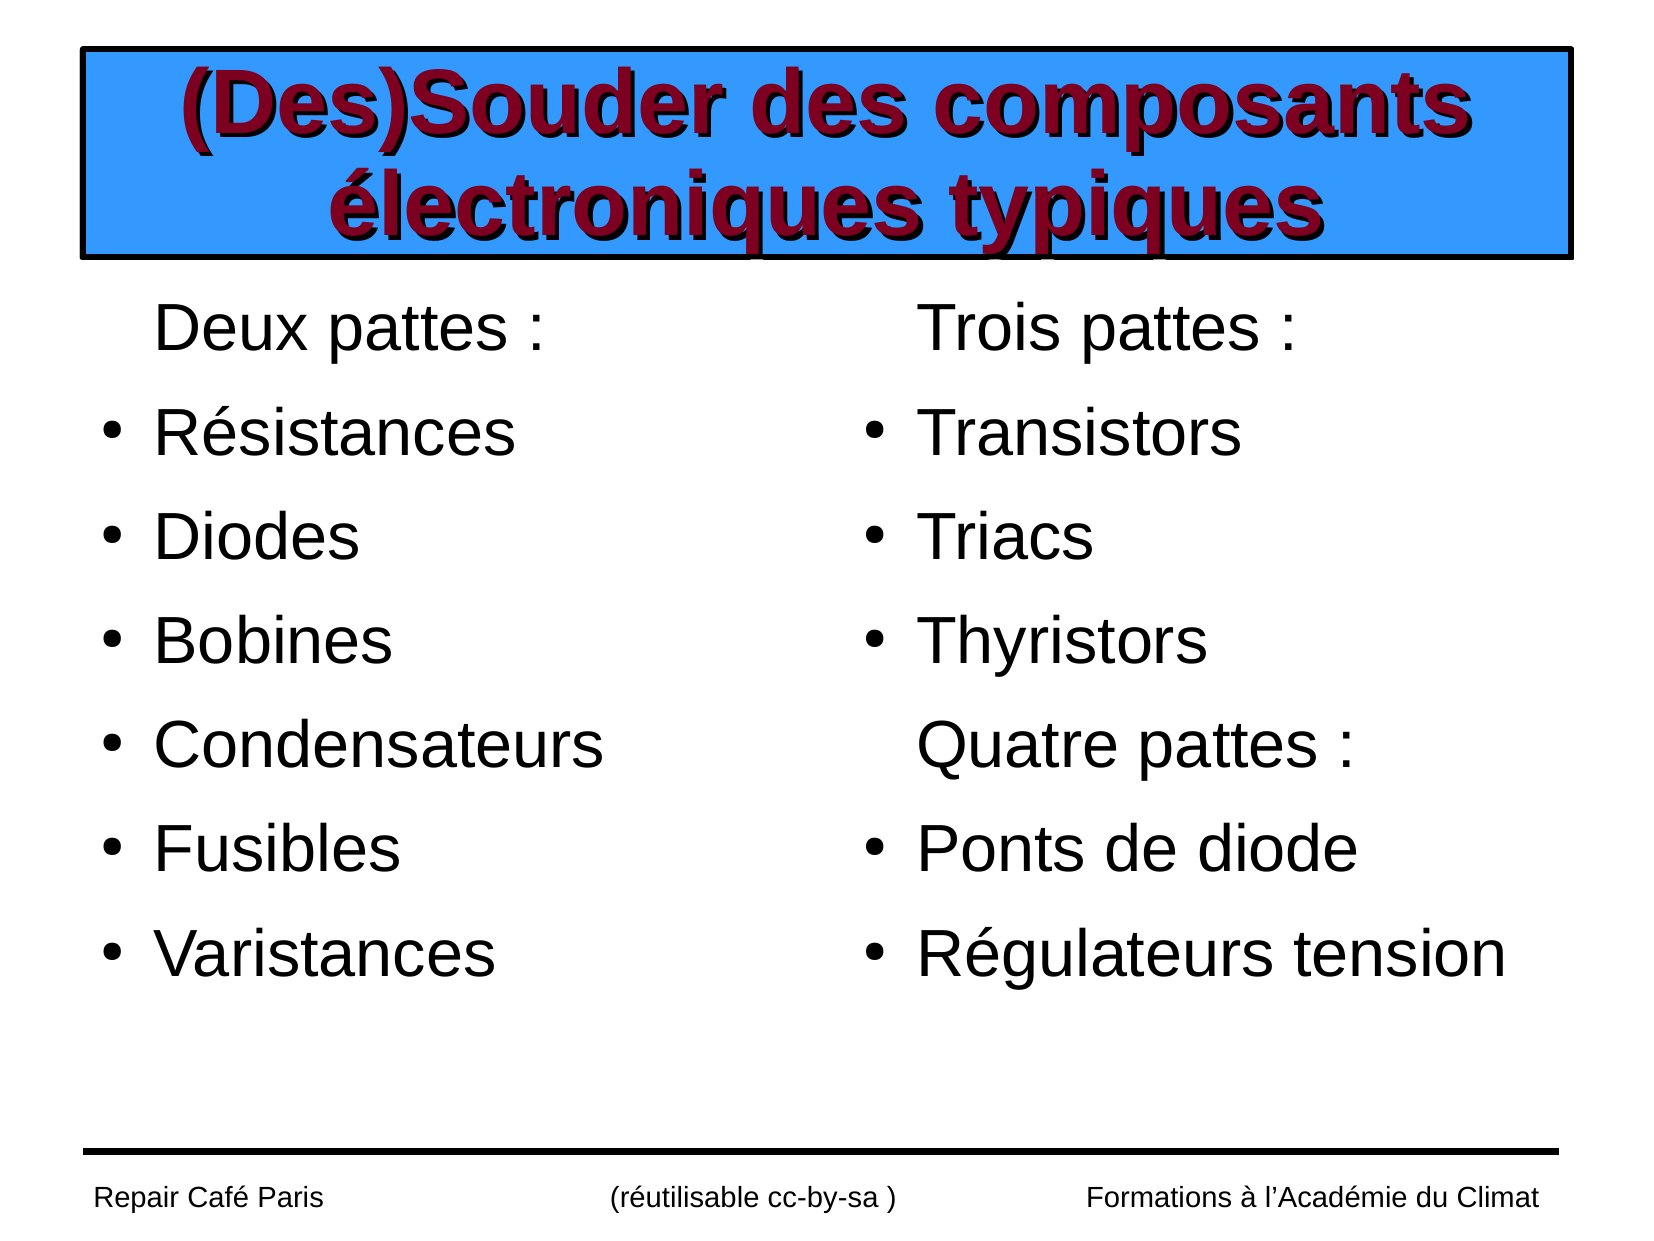

# (Des)Souder des composants électroniques typiques
Deux pattes :
Résistances
Diodes
Bobines
Condensateurs
Fusibles
Varistances
Trois pattes :
Transistors
Triacs
Thyristors
Quatre pattes :
Ponts de diode
Régulateurs tension